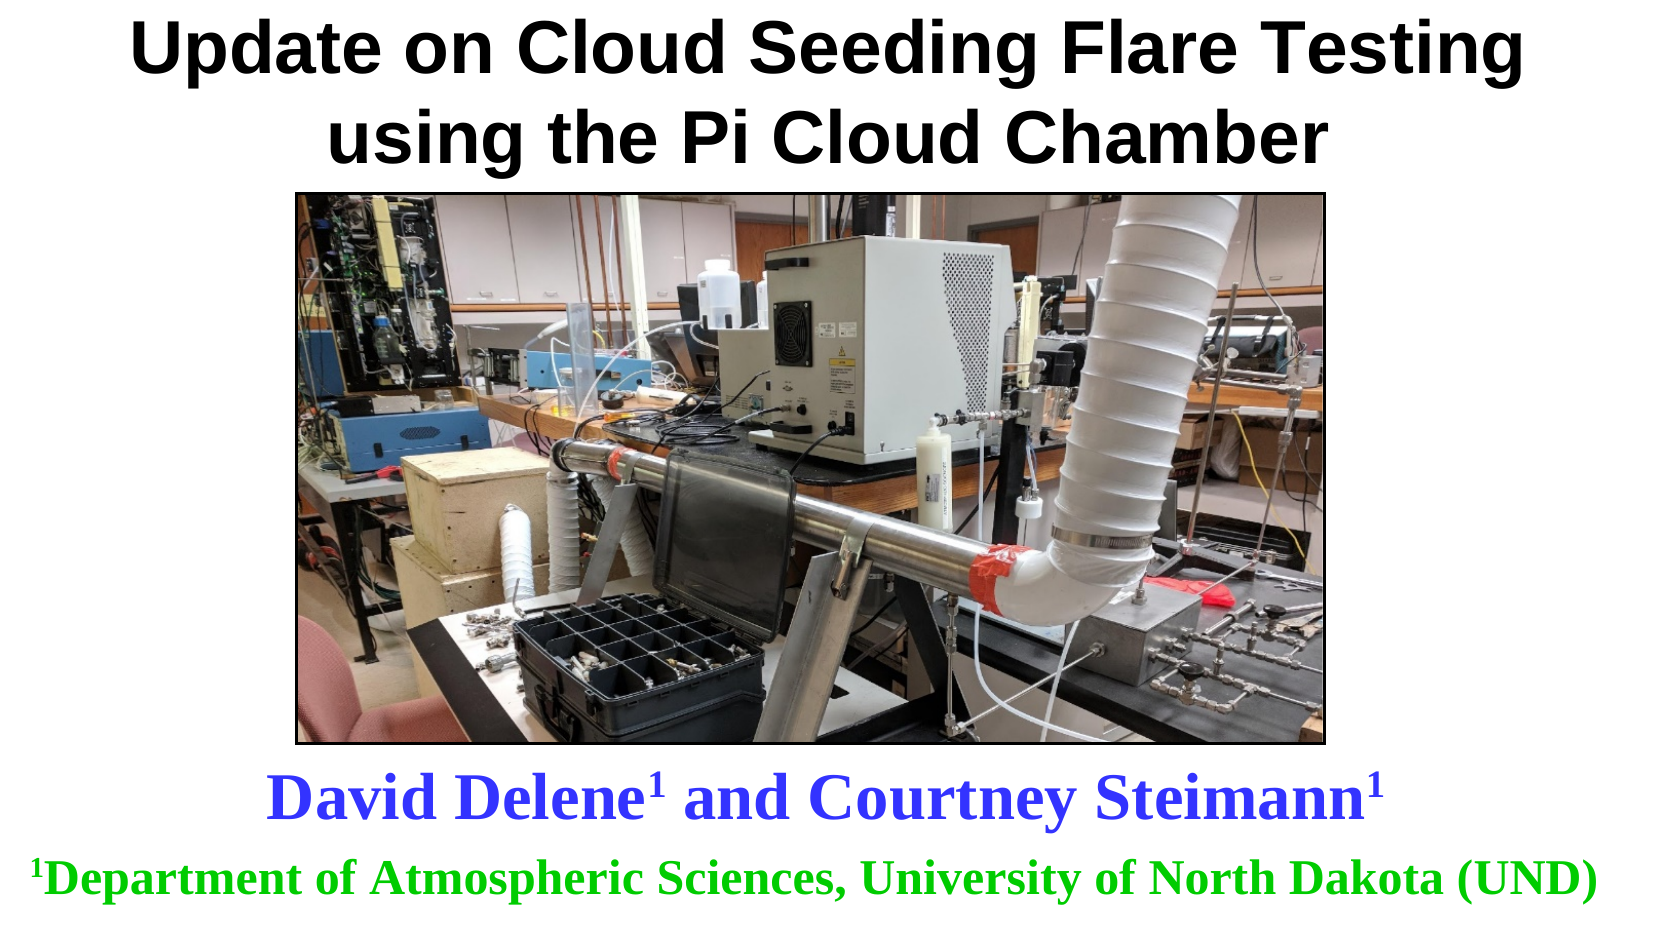

# Update on Cloud Seeding Flare Testing using the Pi Cloud Chamber
David Delene1 and Courtney Steimann1
1Department of Atmospheric Sciences, University of North Dakota (UND)